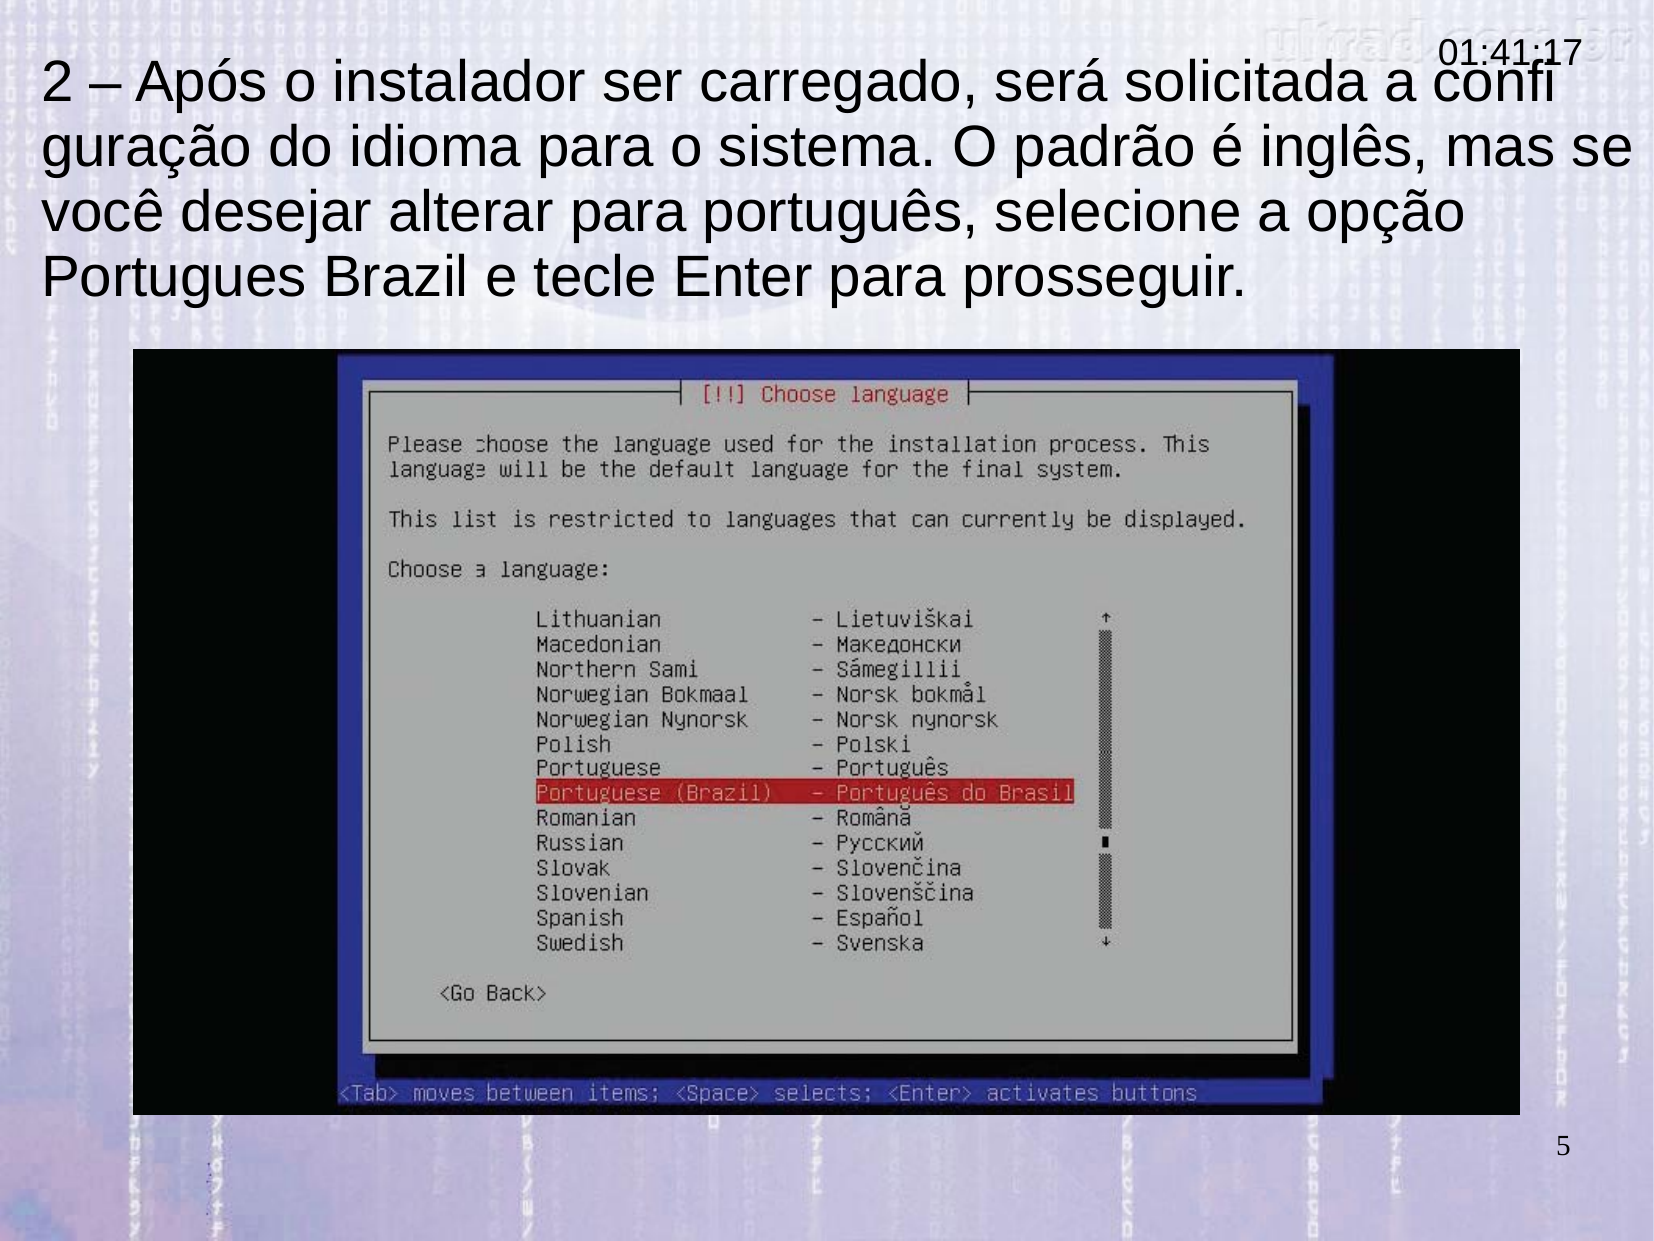

02:59:56
2 – Após o instalador ser carregado, será solicitada a confi guração do idioma para o sistema. O padrão é inglês, mas se você desejar alterar para português, selecione a opção Portugues Brazil e tecle Enter para prosseguir.
5